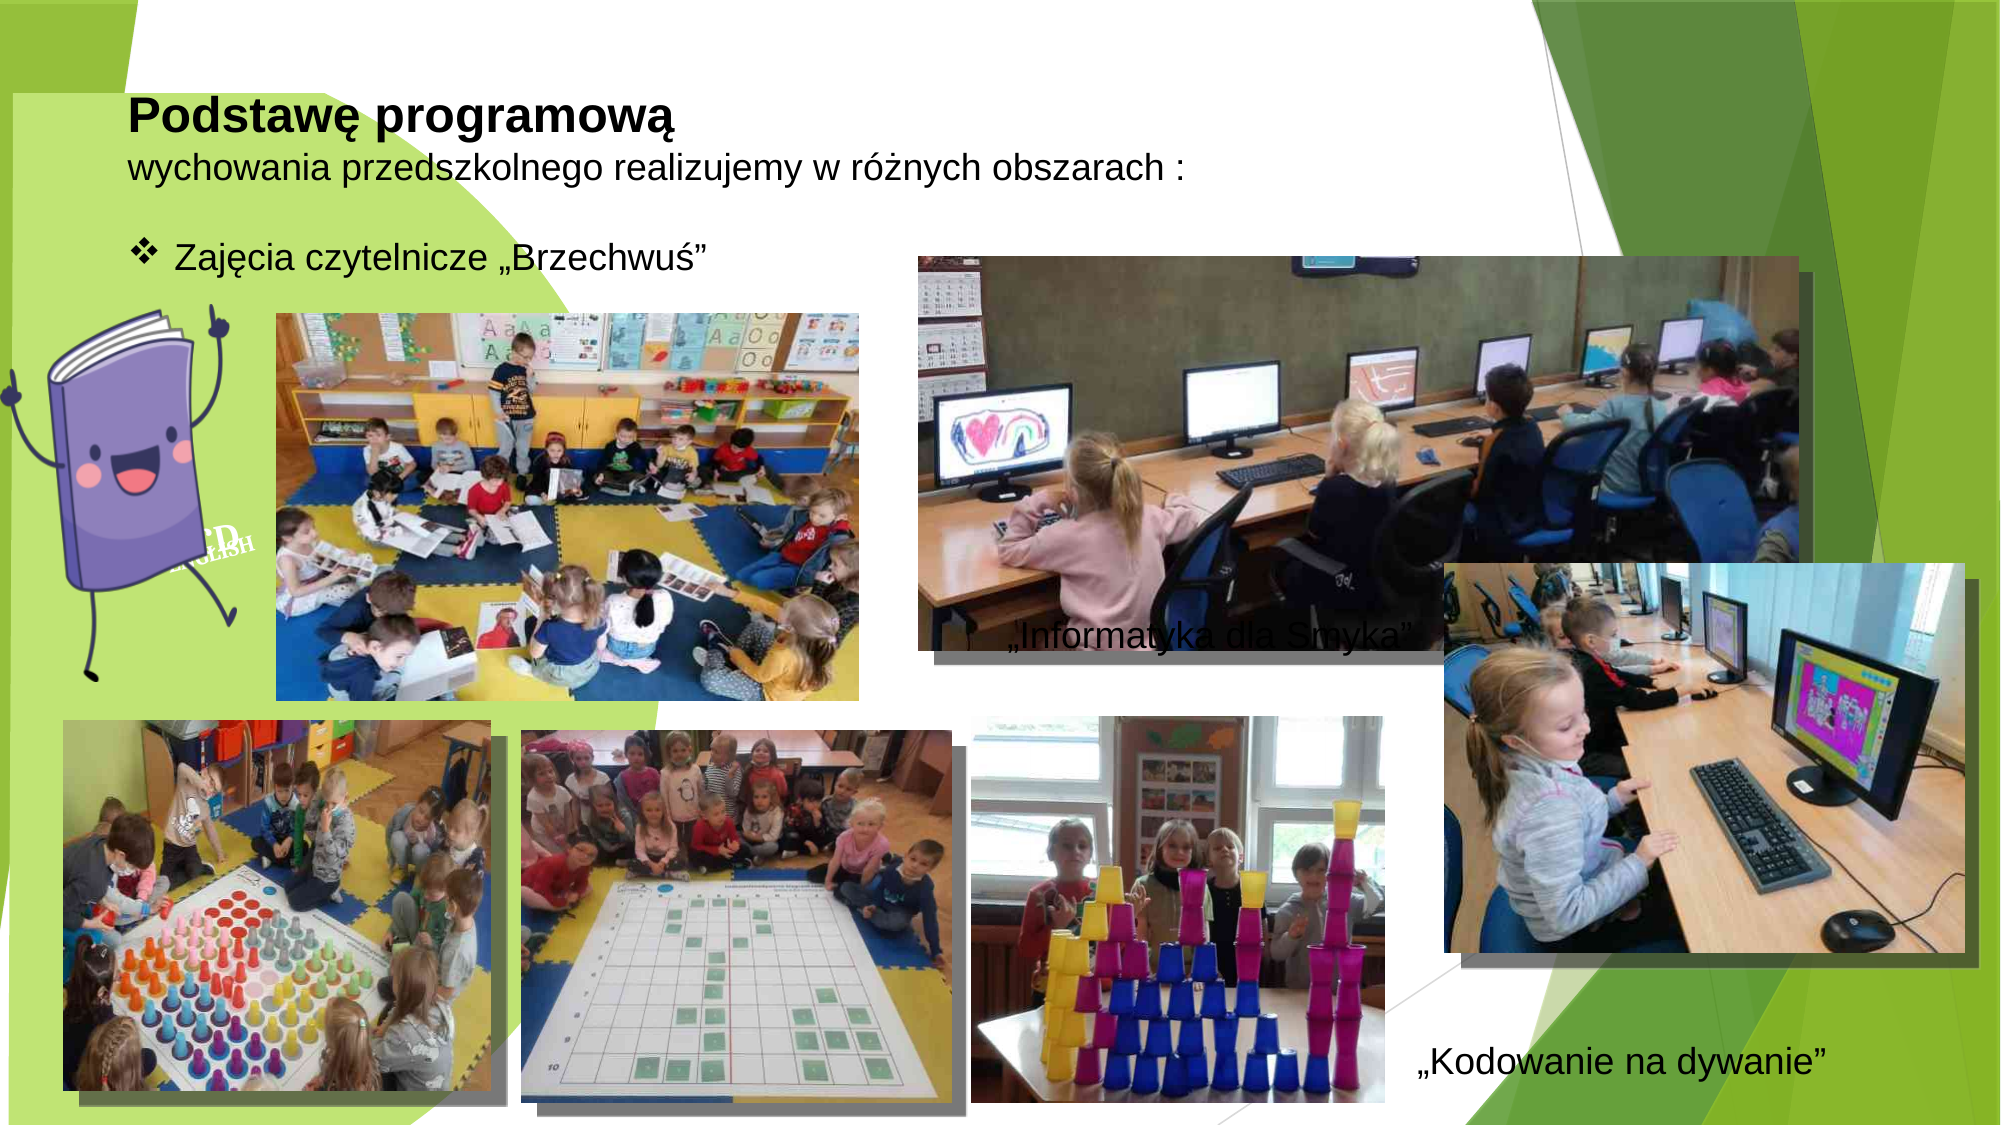

Podstawę programową
wychowania przedszkolnego realizujemy w różnych obszarach :
Zajęcia czytelnicze „Brzechwuś”
ABCD
ENGLISH
 „Informatyka dla Smyka”
„Kodowanie na dywanie”